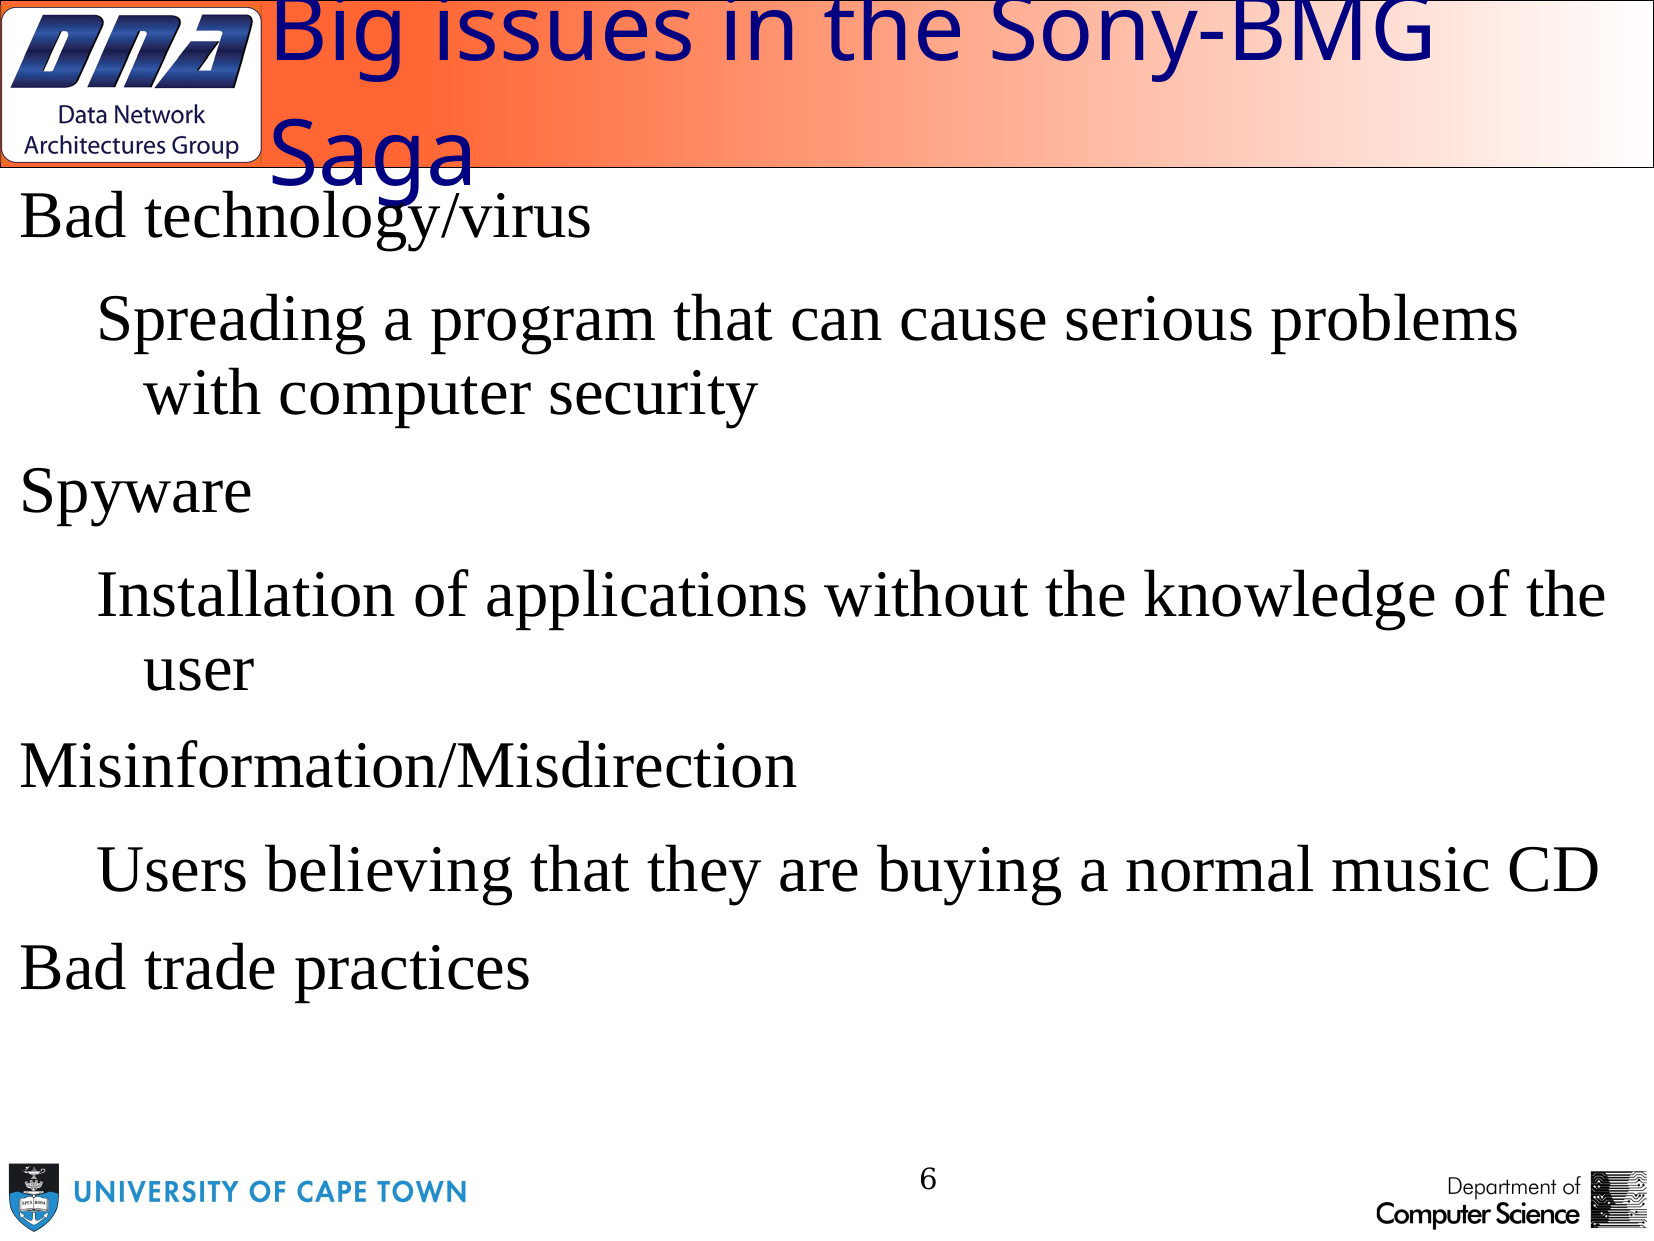

# Big issues in the Sony-BMG Saga
Bad technology/virus
Spreading a program that can cause serious problems with computer security
Spyware
Installation of applications without the knowledge of the user
Misinformation/Misdirection
Users believing that they are buying a normal music CD
Bad trade practices
6